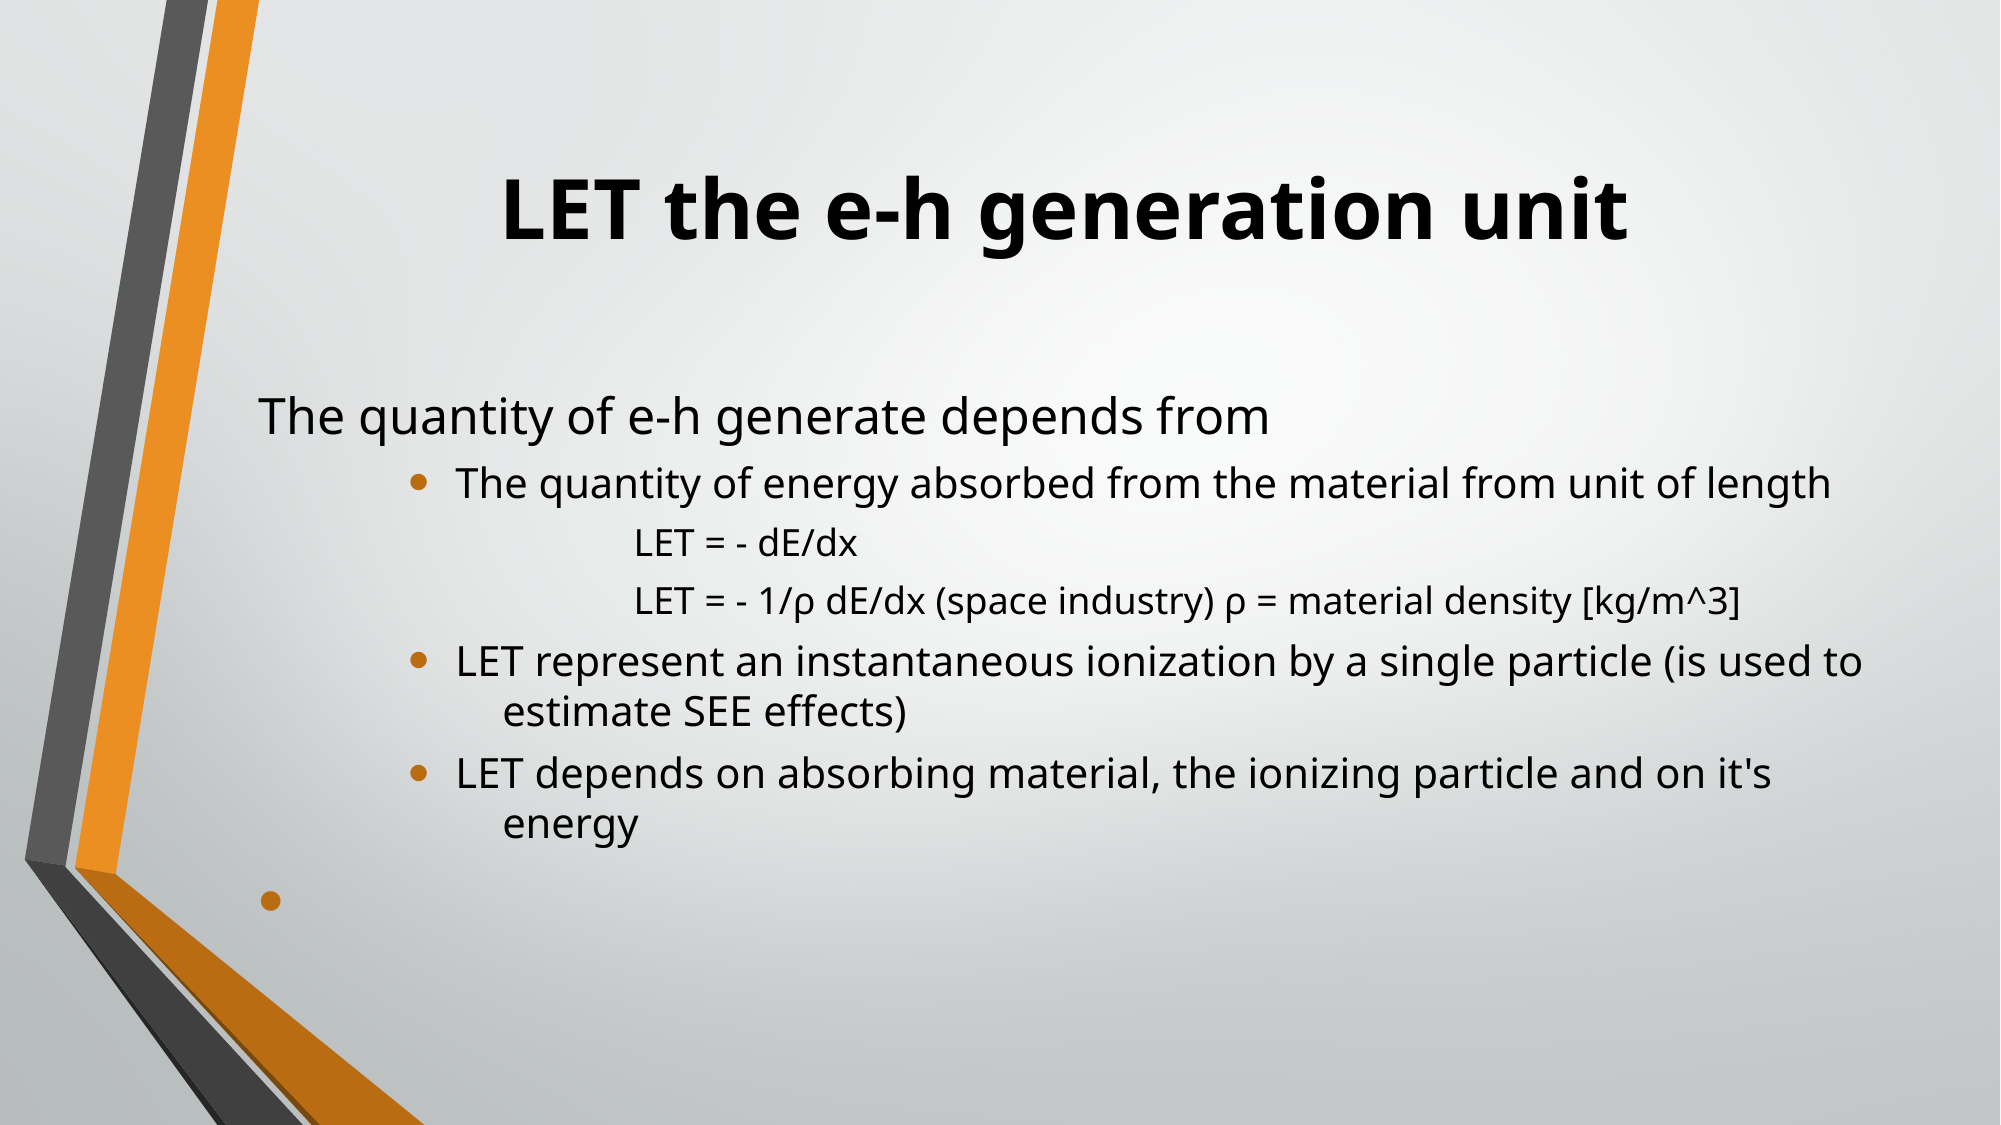

# LET the e-h generation unit
The quantity of e-h generate depends from
The quantity of energy absorbed from the material from unit of length
	LET = - dE/dx
	LET = - 1/ρ dE/dx (space industry) ρ = material density [kg/m^3]
LET represent an instantaneous ionization by a single particle (is used to estimate SEE effects)
LET depends on absorbing material, the ionizing particle and on it's energy